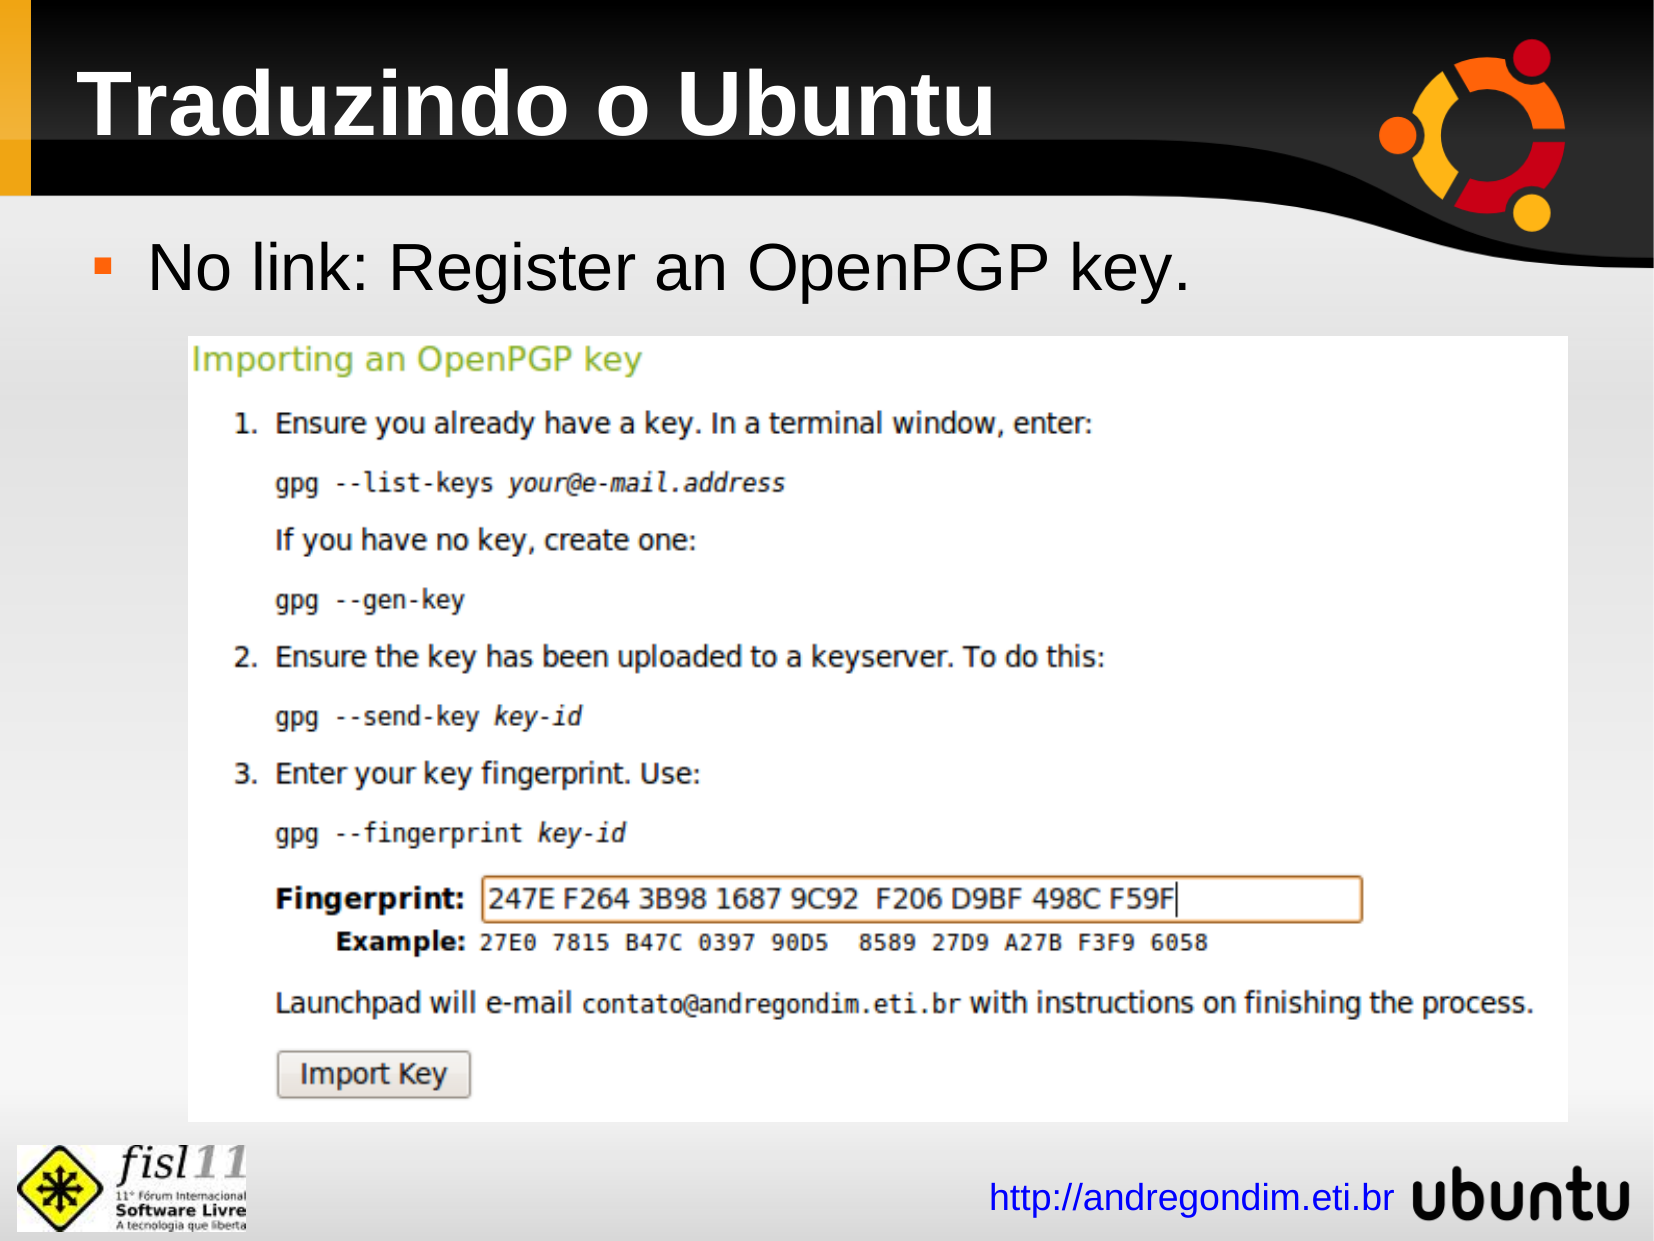

# Traduzindo o Ubuntu
No link: Register an OpenPGP key.